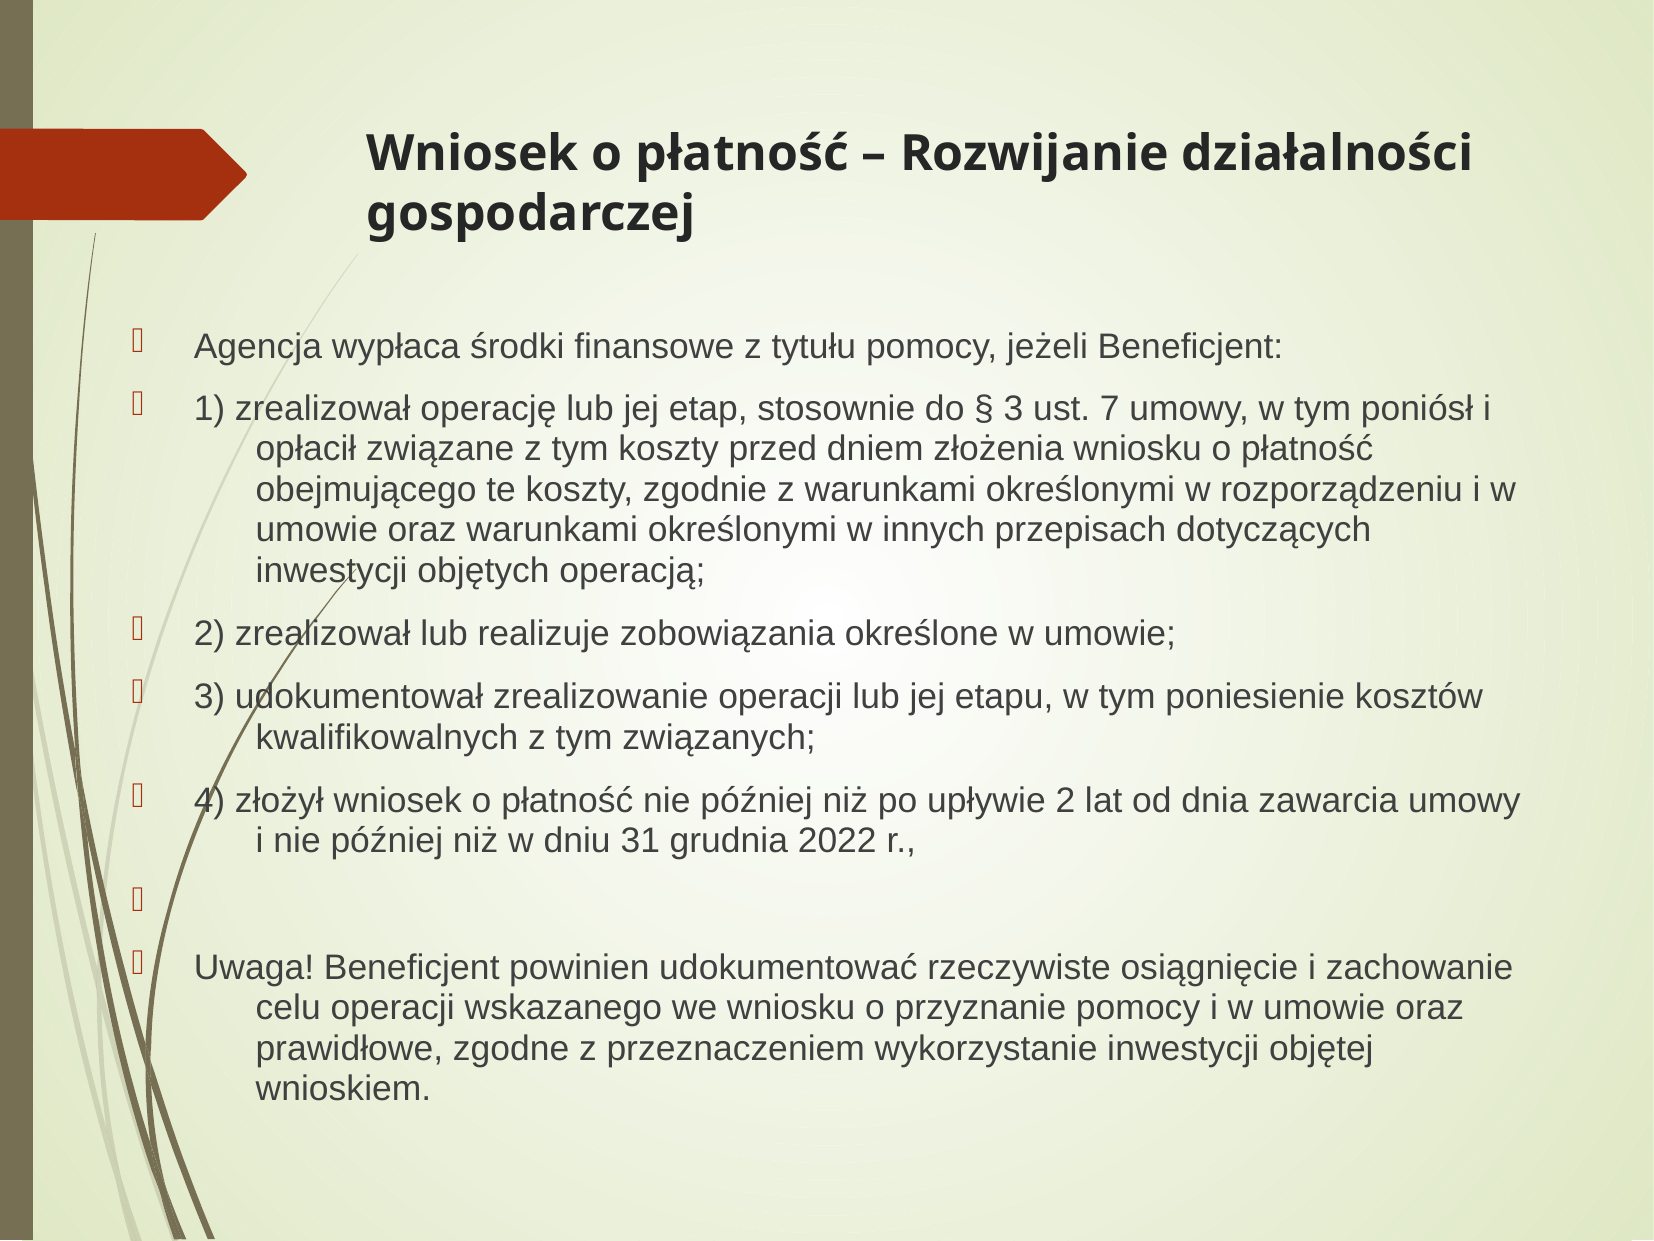

# Wniosek o płatność – Rozwijanie działalności gospodarczej
Agencja wypłaca środki finansowe z tytułu pomocy, jeżeli Beneficjent:
1) zrealizował operację lub jej etap, stosownie do § 3 ust. 7 umowy, w tym poniósł i opłacił związane z tym koszty przed dniem złożenia wniosku o płatność obejmującego te koszty, zgodnie z warunkami określonymi w rozporządzeniu i w umowie oraz warunkami określonymi w innych przepisach dotyczących inwestycji objętych operacją;
2) zrealizował lub realizuje zobowiązania określone w umowie;
3) udokumentował zrealizowanie operacji lub jej etapu, w tym poniesienie kosztów kwalifikowalnych z tym związanych;
4) złożył wniosek o płatność nie później niż po upływie 2 lat od dnia zawarcia umowy i nie później niż w dniu 31 grudnia 2022 r.,
Uwaga! Beneficjent powinien udokumentować rzeczywiste osiągnięcie i zachowanie celu operacji wskazanego we wniosku o przyznanie pomocy i w umowie oraz prawidłowe, zgodne z przeznaczeniem wykorzystanie inwestycji objętej wnioskiem.